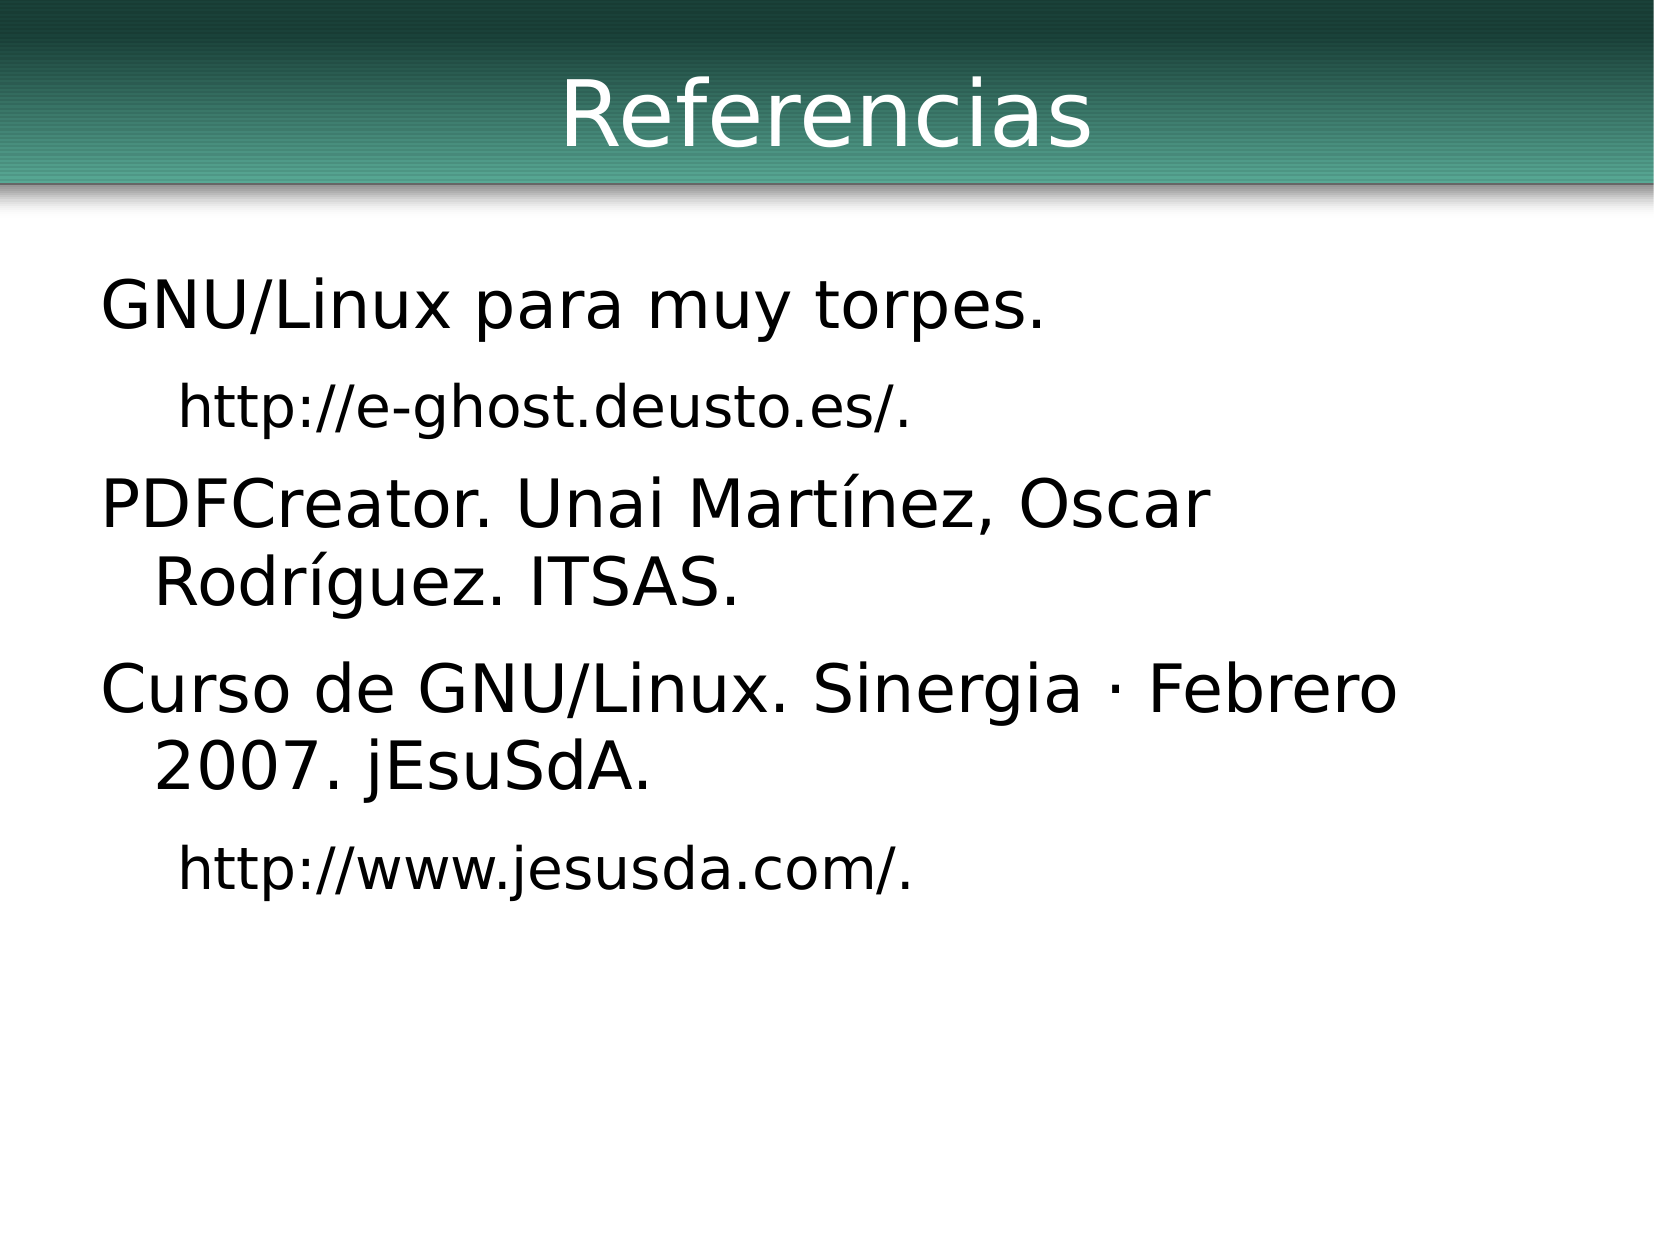

# Referencias
GNU/Linux para muy torpes.
http://e-ghost.deusto.es/.
PDFCreator. Unai Martínez, Oscar Rodríguez. ITSAS.
Curso de GNU/Linux. Sinergia · Febrero 2007. jEsuSdA.
http://www.jesusda.com/.